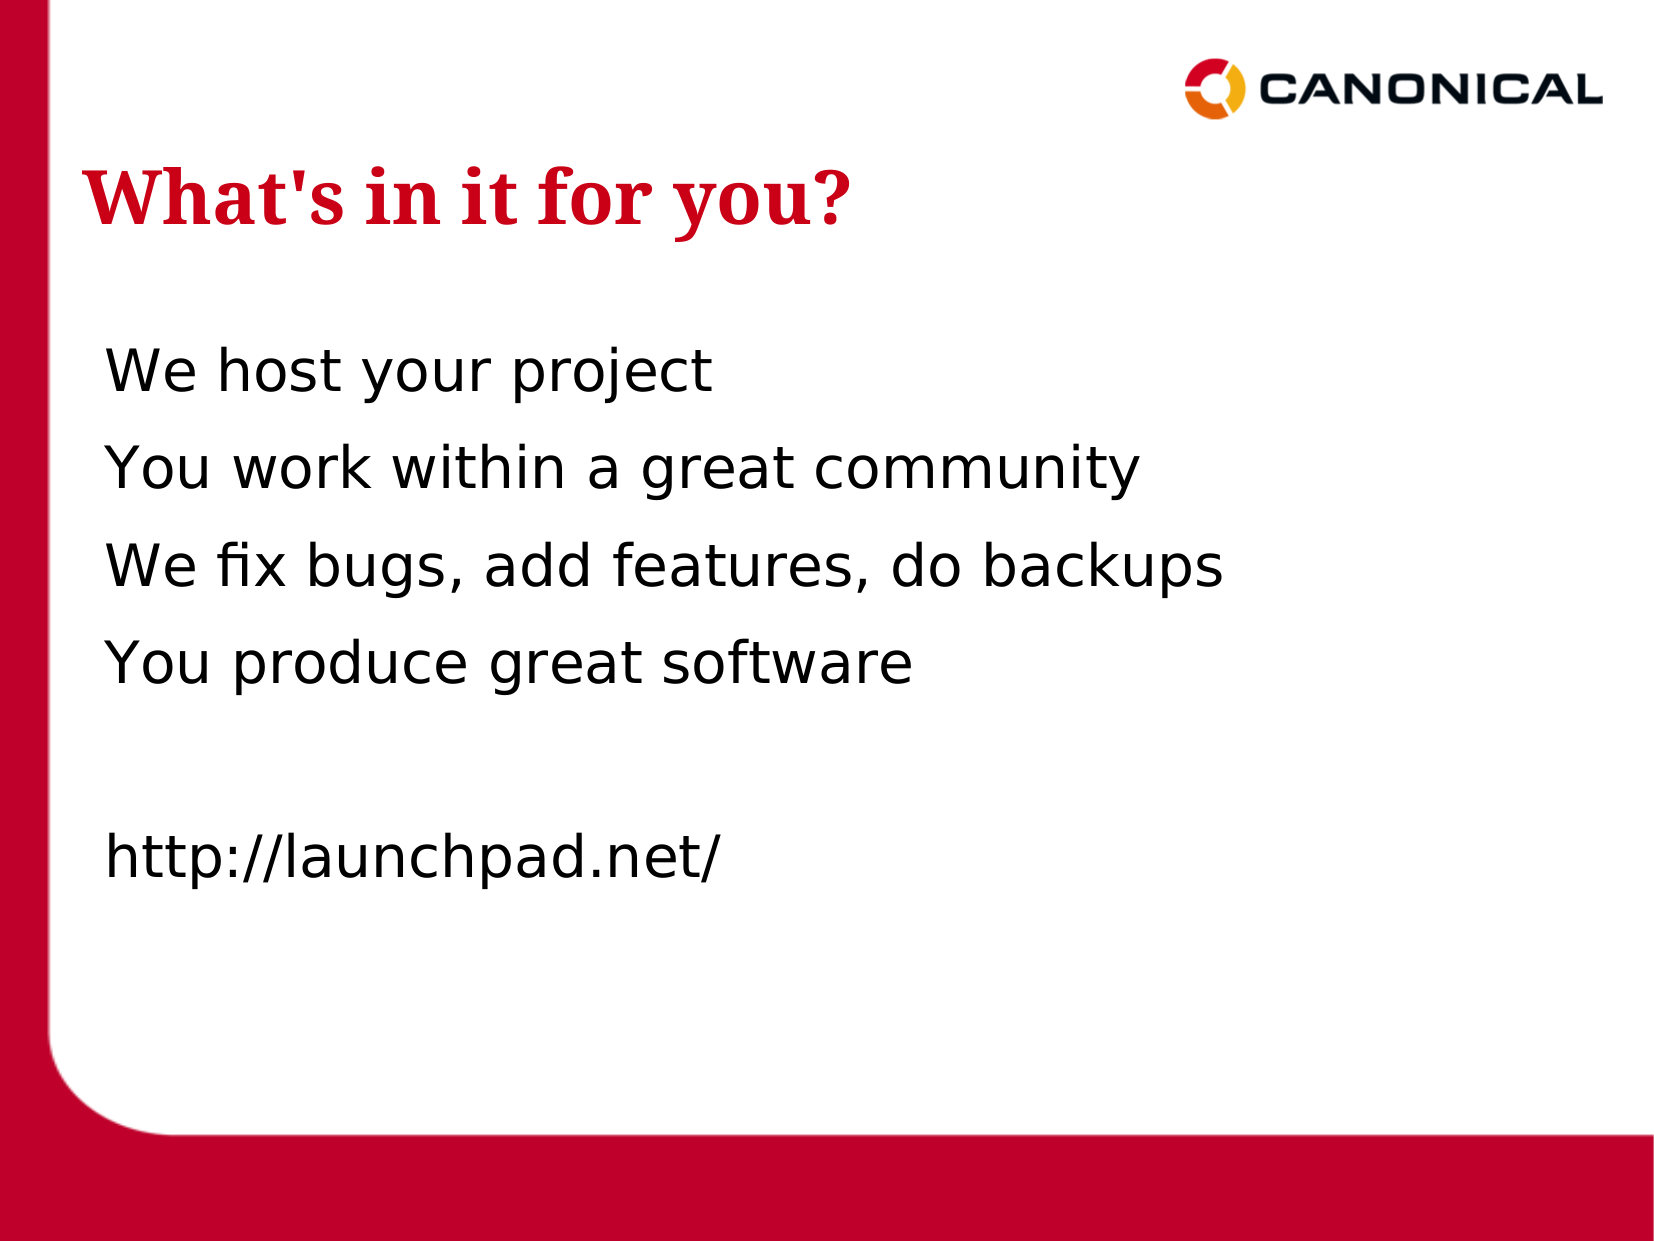

# What's in it for you?
We host your project
You work within a great community
We fix bugs, add features, do backups
You produce great software
http://launchpad.net/